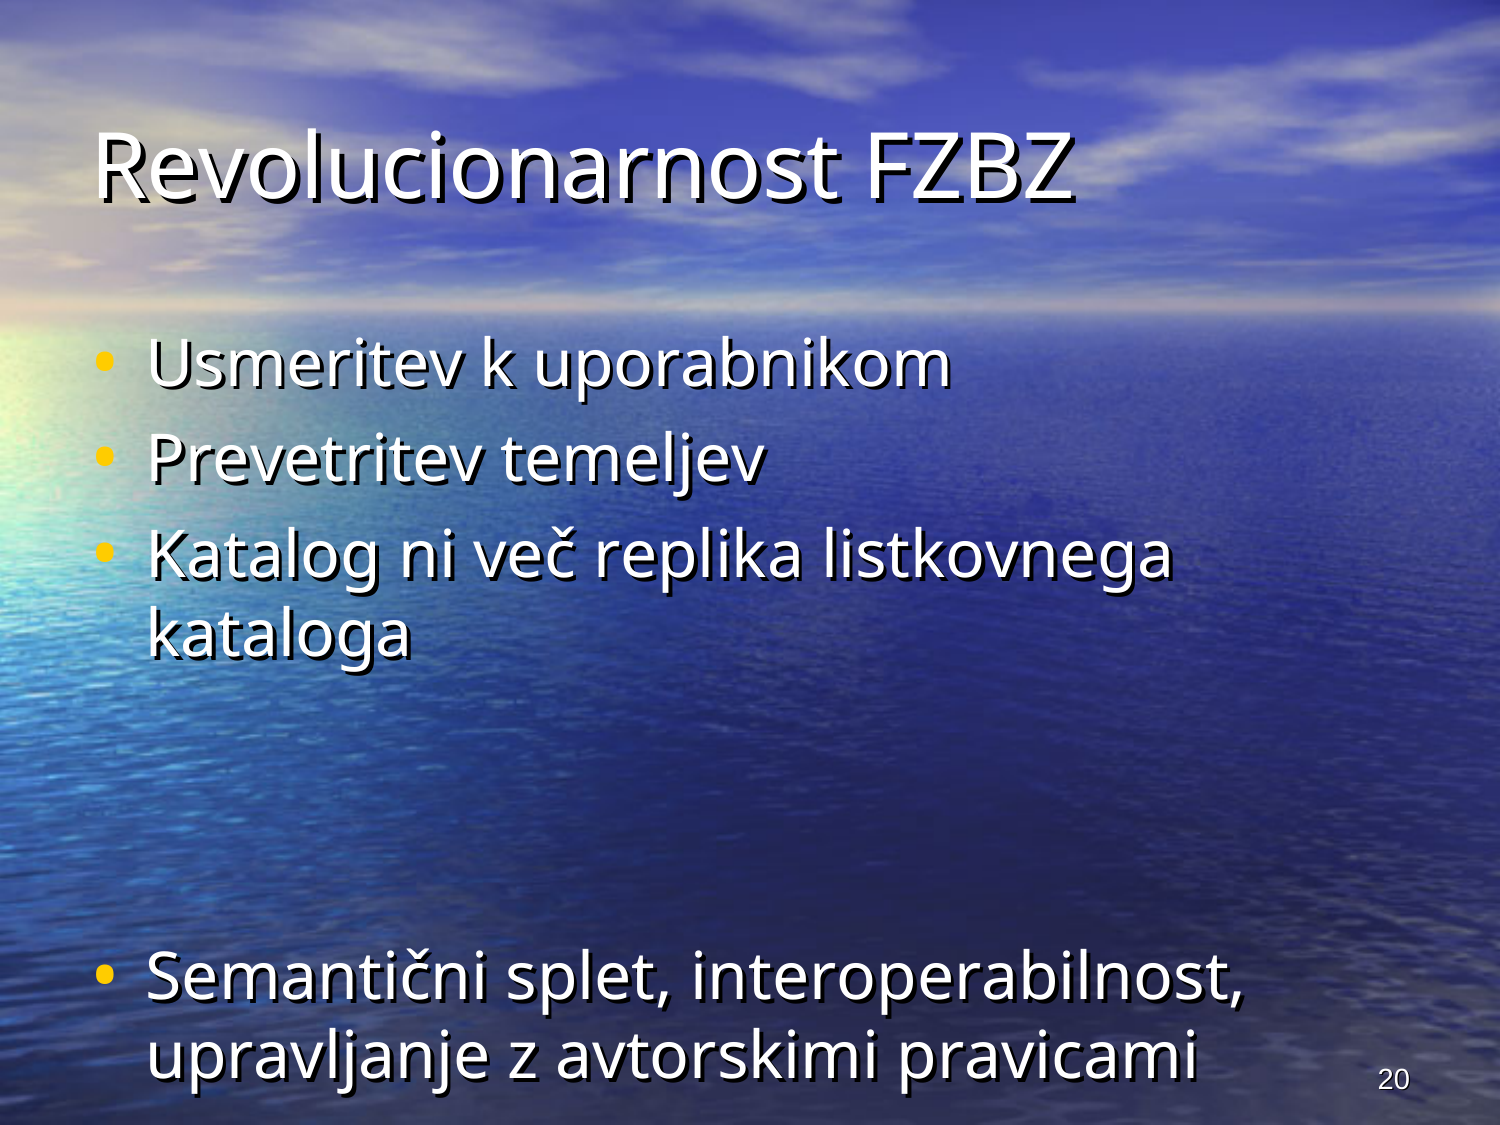

# Revolucionarnost FZBZ
Usmeritev k uporabnikom
Prevetritev temeljev
Katalog ni več replika listkovnega kataloga
Semantični splet, interoperabilnost, upravljanje z avtorskimi pravicami